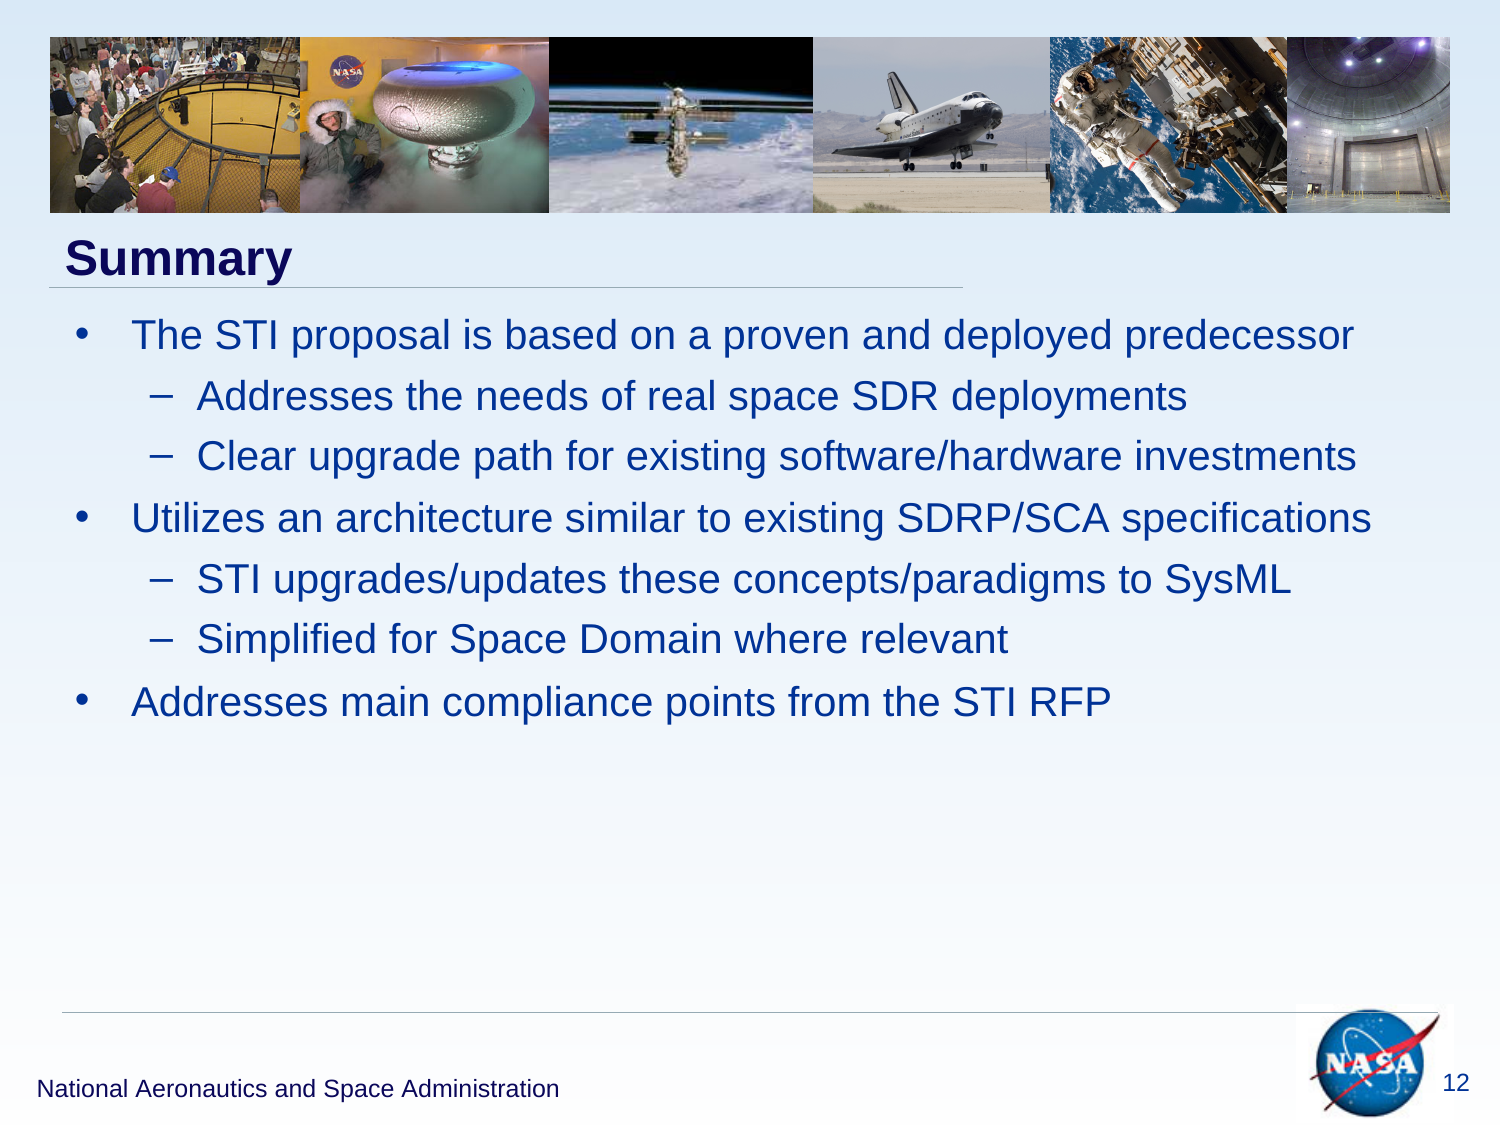

# Summary
The STI proposal is based on a proven and deployed predecessor
Addresses the needs of real space SDR deployments
Clear upgrade path for existing software/hardware investments
Utilizes an architecture similar to existing SDRP/SCA specifications
STI upgrades/updates these concepts/paradigms to SysML
Simplified for Space Domain where relevant
Addresses main compliance points from the STI RFP
12
National Aeronautics and Space Administration